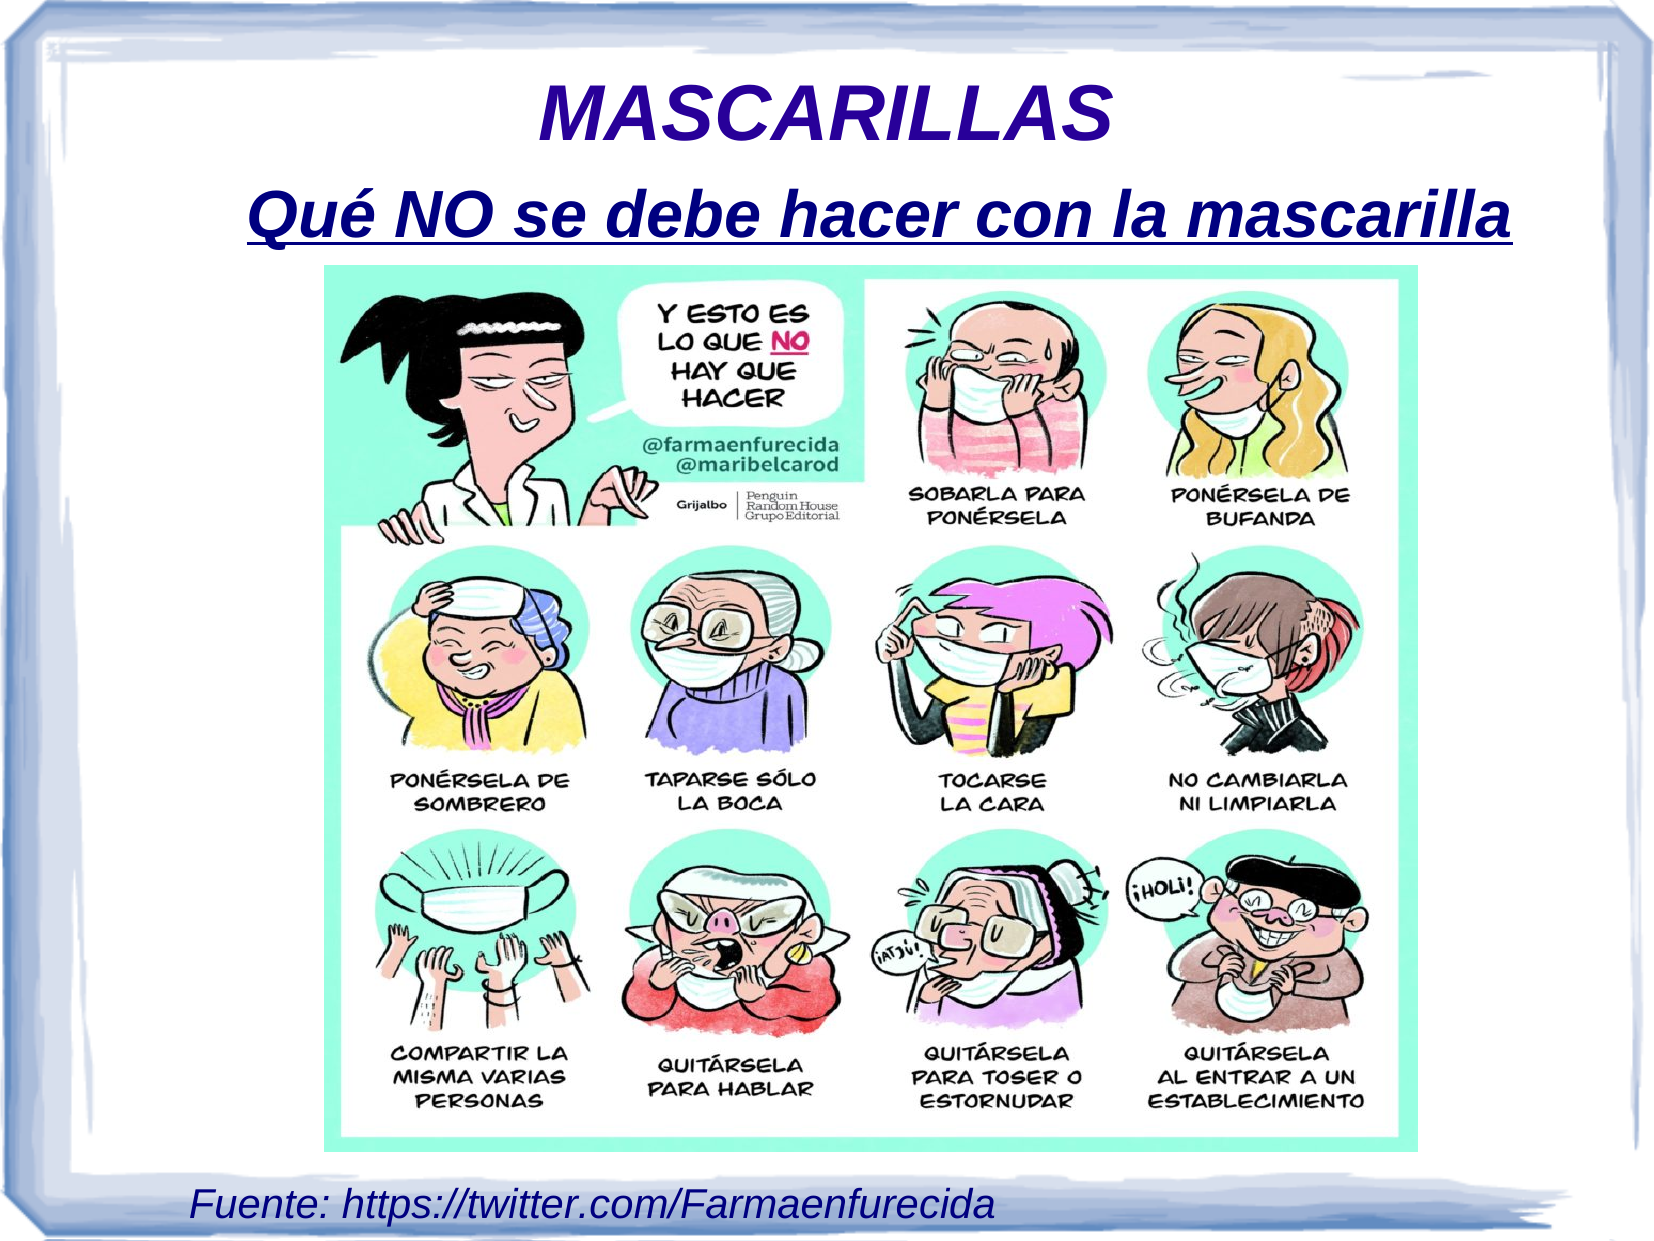

# MASCARILLAS
Qué NO se debe hacer con la mascarilla
Fuente: https://twitter.com/Farmaenfurecida